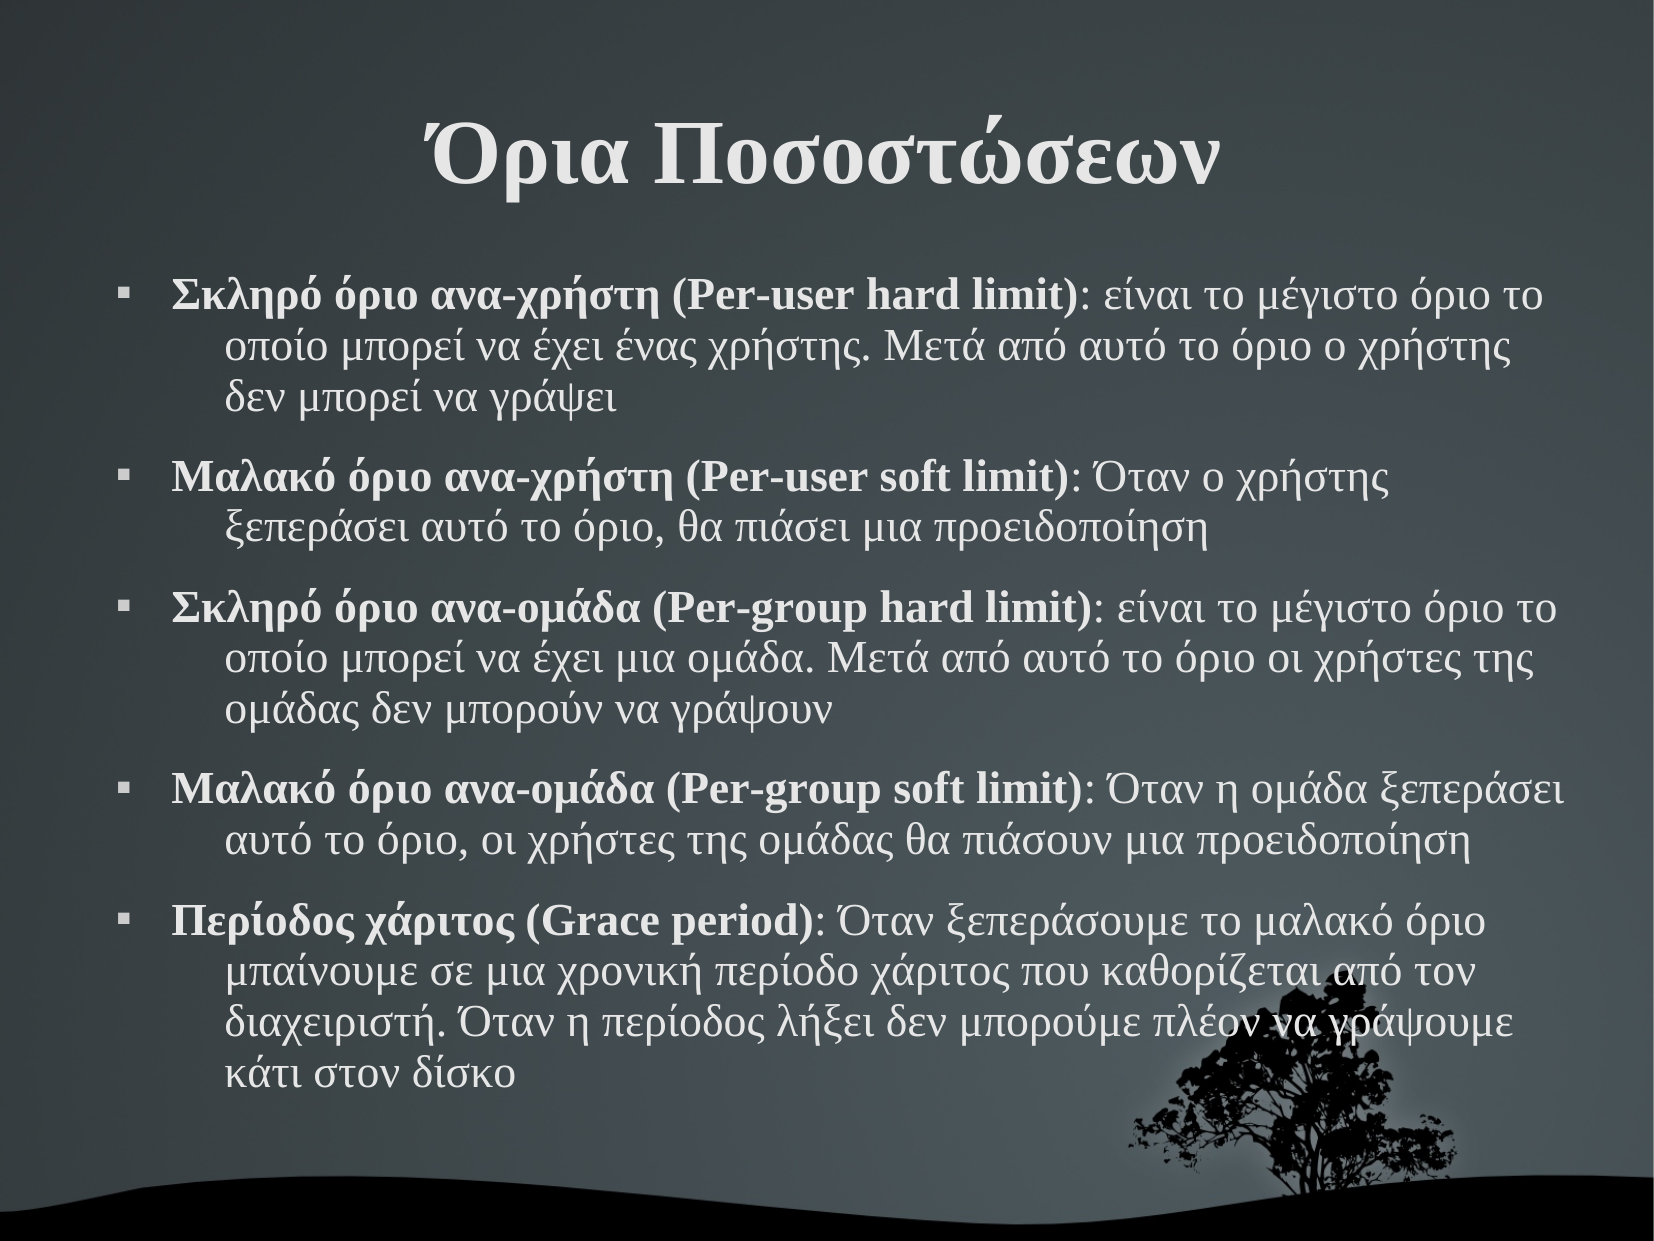

# Όρια Ποσοστώσεων
Σκληρό όριο ανα-χρήστη (Per-user hard limit): είναι το μέγιστο όριο το οποίο μπορεί να έχει ένας χρήστης. Μετά από αυτό το όριο ο χρήστης δεν μπορεί να γράψει
Μαλακό όριο ανα-χρήστη (Per-user soft limit): Όταν ο χρήστης ξεπεράσει αυτό το όριο, θα πιάσει μια προειδοποίηση
Σκληρό όριο ανα-ομάδα (Per-group hard limit): είναι το μέγιστο όριο το οποίο μπορεί να έχει μια ομάδα. Μετά από αυτό το όριο οι χρήστες της ομάδας δεν μπορούν να γράψουν
Μαλακό όριο ανα-ομάδα (Per-group soft limit): Όταν η ομάδα ξεπεράσει αυτό το όριο, οι χρήστες της ομάδας θα πιάσουν μια προειδοποίηση
Περίοδος χάριτος (Grace period): Όταν ξεπεράσουμε το μαλακό όριο μπαίνουμε σε μια χρονική περίοδο χάριτος που καθορίζεται από τον διαχειριστή. Όταν η περίοδος λήξει δεν μπορούμε πλέον να γράψουμε κάτι στον δίσκο